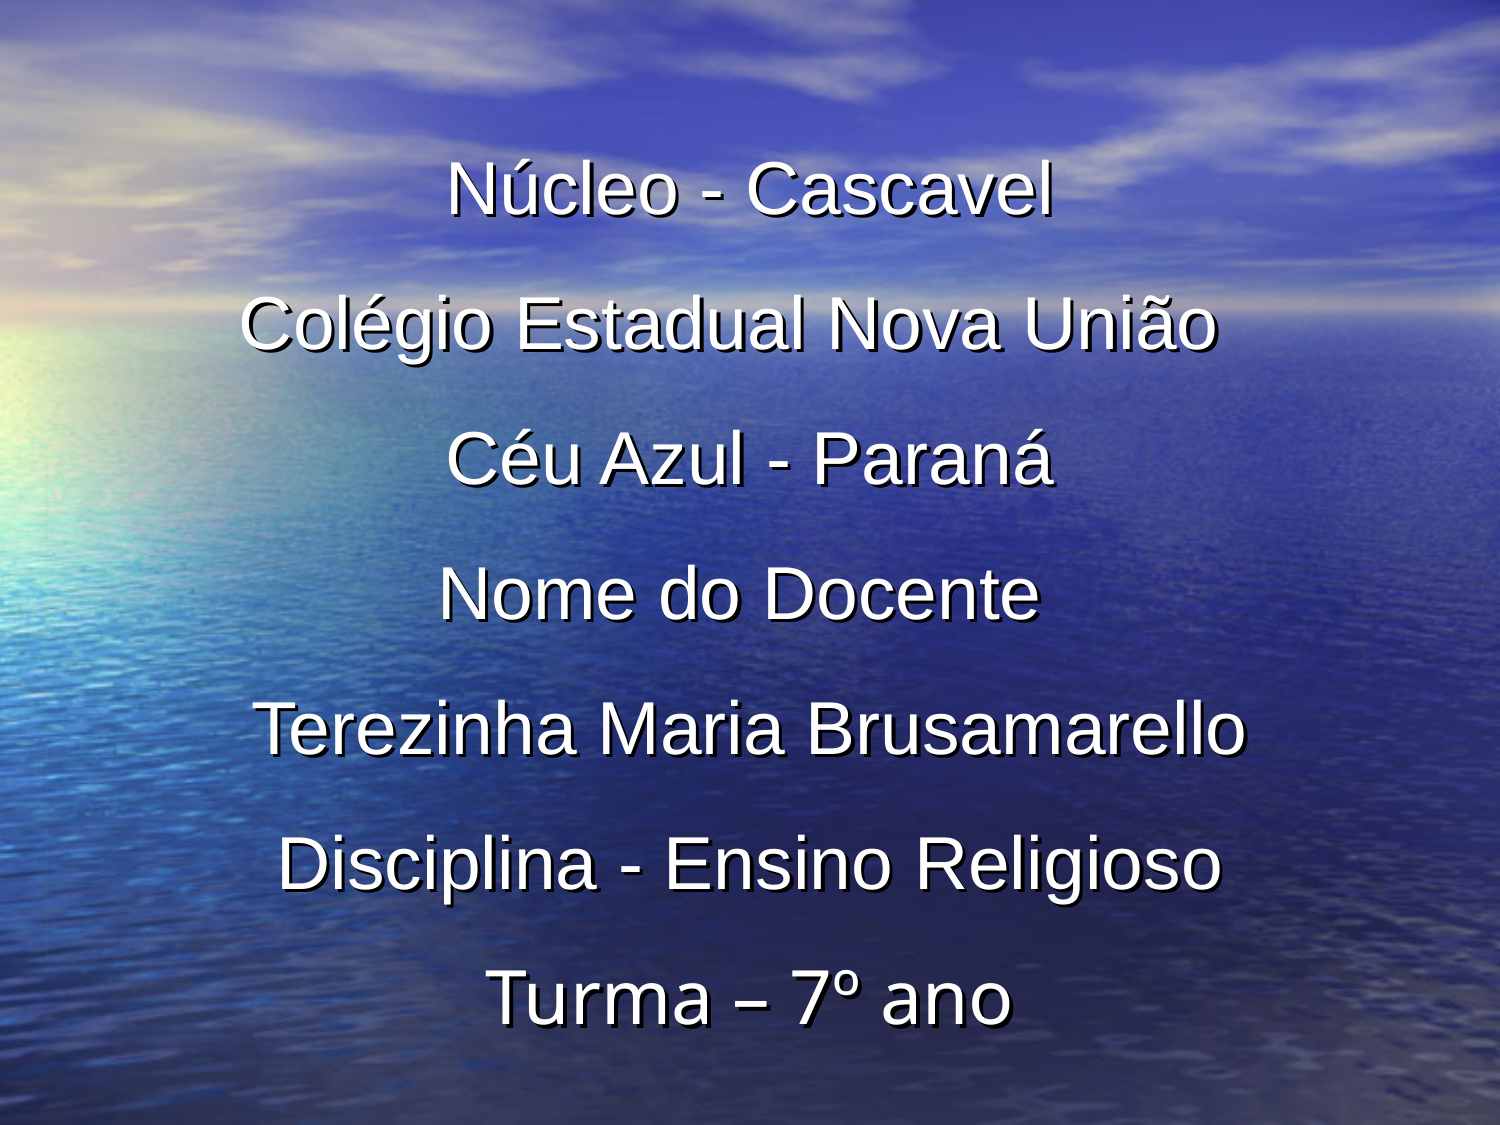

# Núcleo - Cascavel Colégio Estadual Nova União Céu Azul - Paraná Nome do Docente Terezinha Maria Brusamarello Disciplina - Ensino Religioso Turma – 7º ano